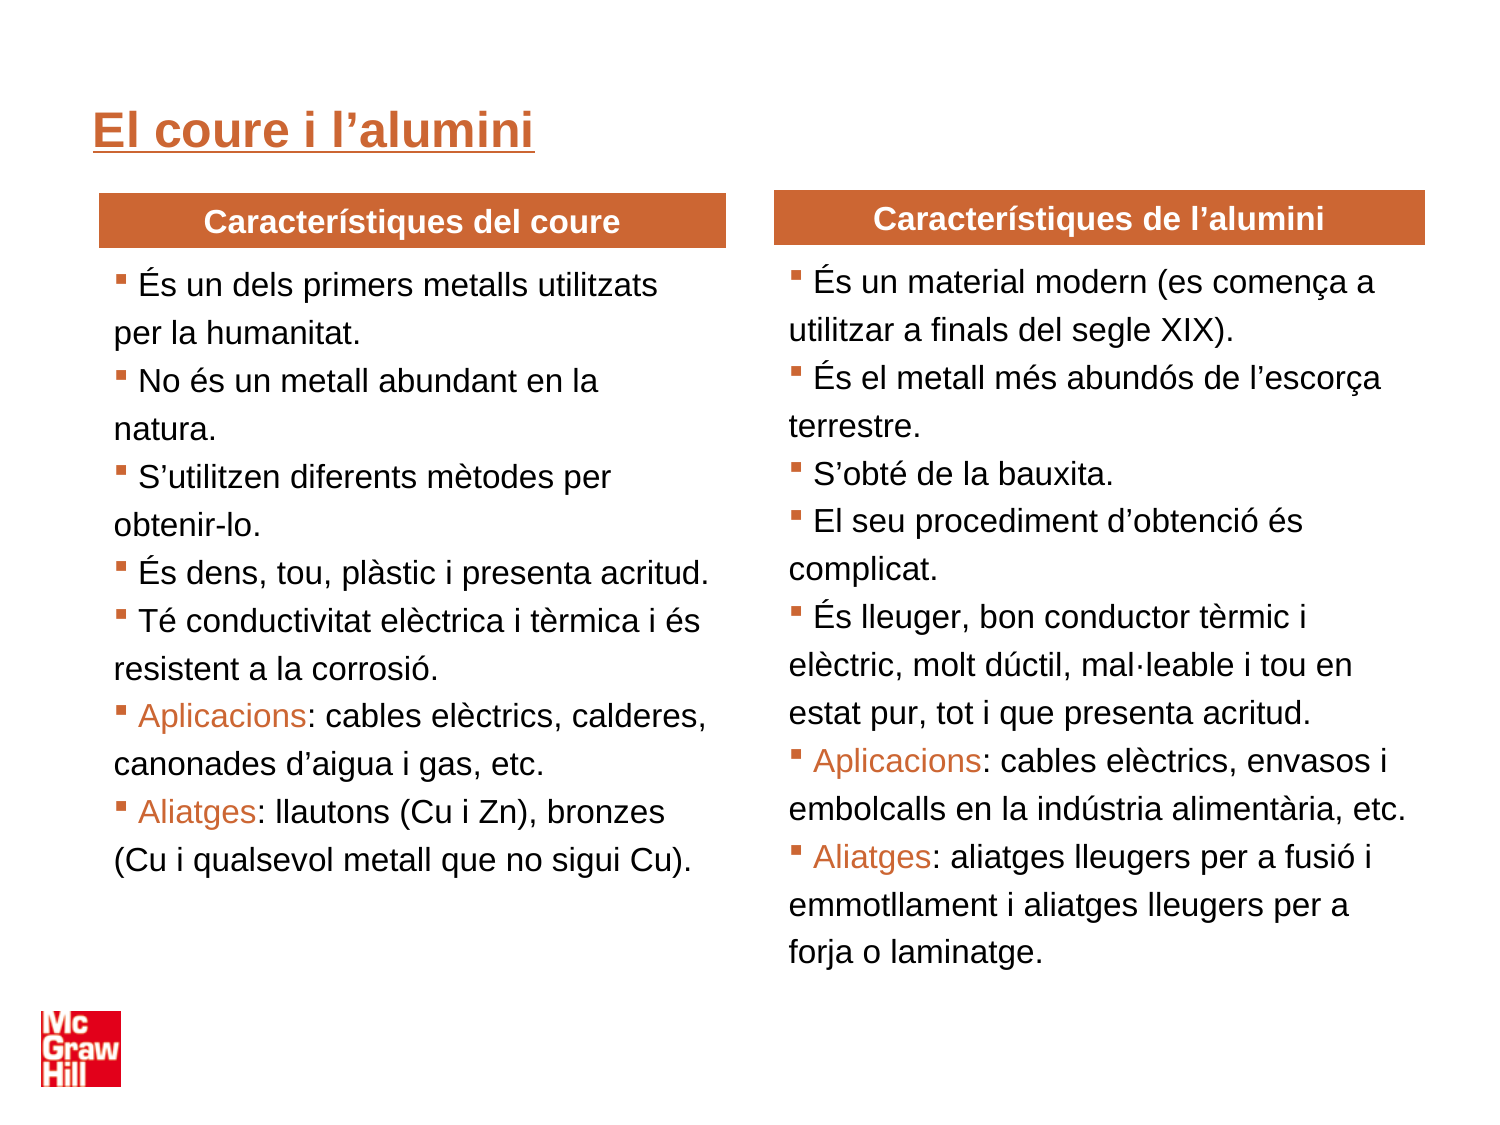

El coure i l’alumini
| Característiques de l’alumini |
| --- |
| És un material modern (es comença a utilitzar a finals del segle XIX). És el metall més abundós de l’escorça terrestre. S’obté de la bauxita. El seu procediment d’obtenció és complicat. És lleuger, bon conductor tèrmic i elèctric, molt dúctil, mal·leable i tou en estat pur, tot i que presenta acritud. Aplicacions: cables elèctrics, envasos i embolcalls en la indústria alimentària, etc. Aliatges: aliatges lleugers per a fusió i emmotllament i aliatges lleugers per a forja o laminatge. |
| Característiques del coure |
| --- |
| És un dels primers metalls utilitzats per la humanitat. No és un metall abundant en la natura. S’utilitzen diferents mètodes per obtenir-lo. És dens, tou, plàstic i presenta acritud. Té conductivitat elèctrica i tèrmica i és resistent a la corrosió. Aplicacions: cables elèctrics, calderes, canonades d’aigua i gas, etc. Aliatges: llautons (Cu i Zn), bronzes (Cu i qualsevol metall que no sigui Cu). |